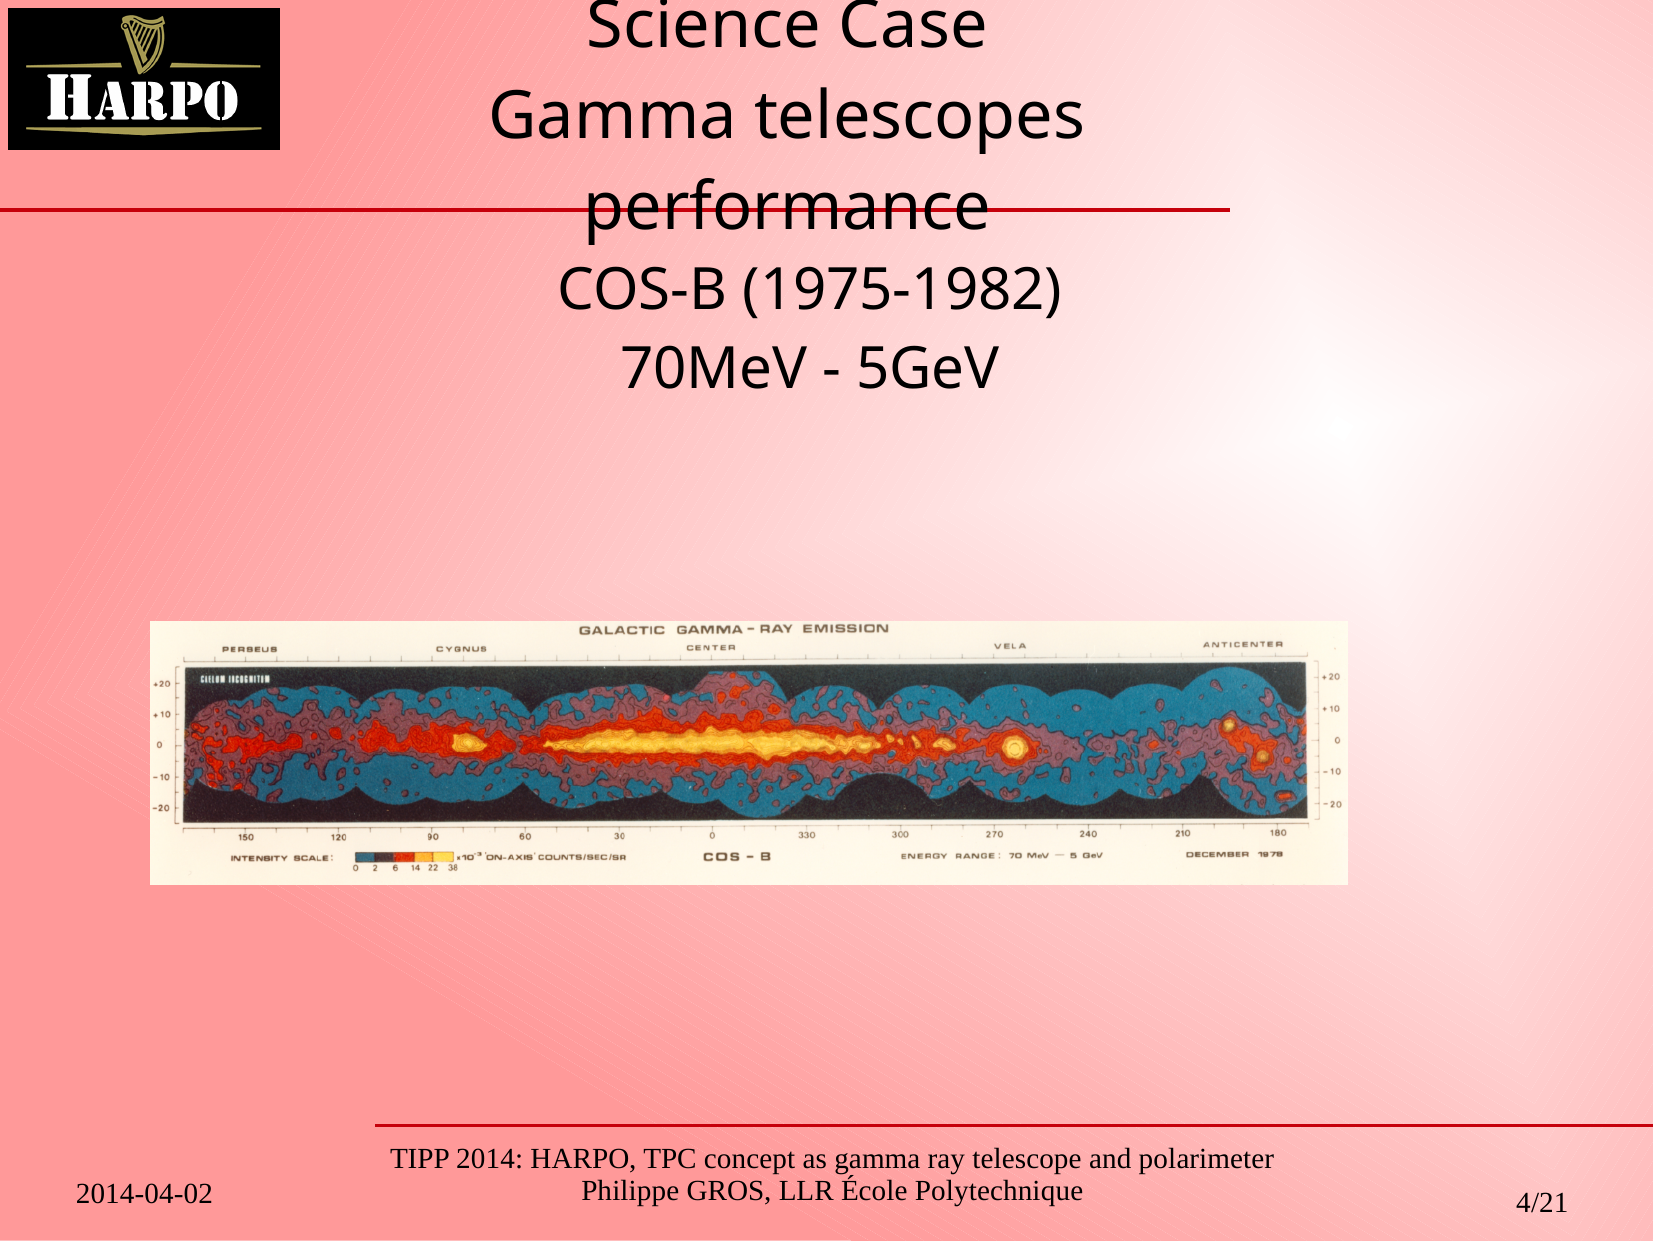

# Science Case Gamma telescopes performance
COS-B (1975-1982)
70MeV - 5GeV
Colloque Grands Instruments: HARPOPhilippe GROS
2014-04-02
4